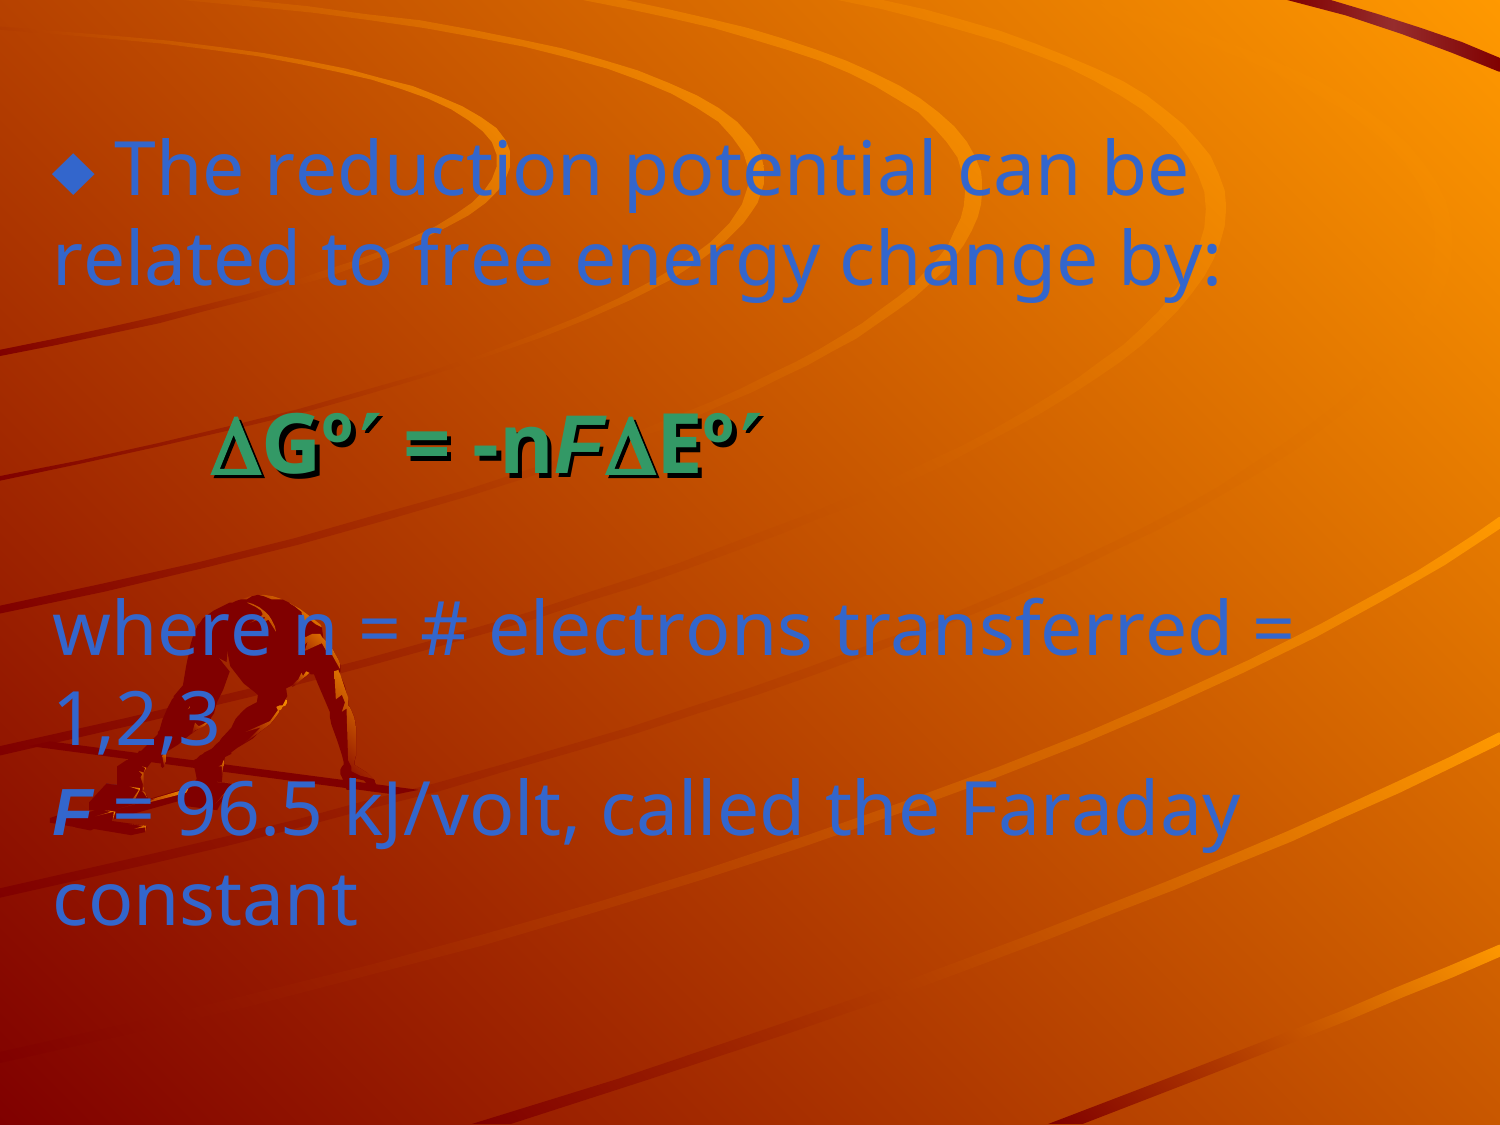

 The reduction potential can be
related to free energy change by:
 Gº = -nFEº
where n = # electrons transferred =
1,2,3
F = 96.5 kJ/volt, called the Faraday constant